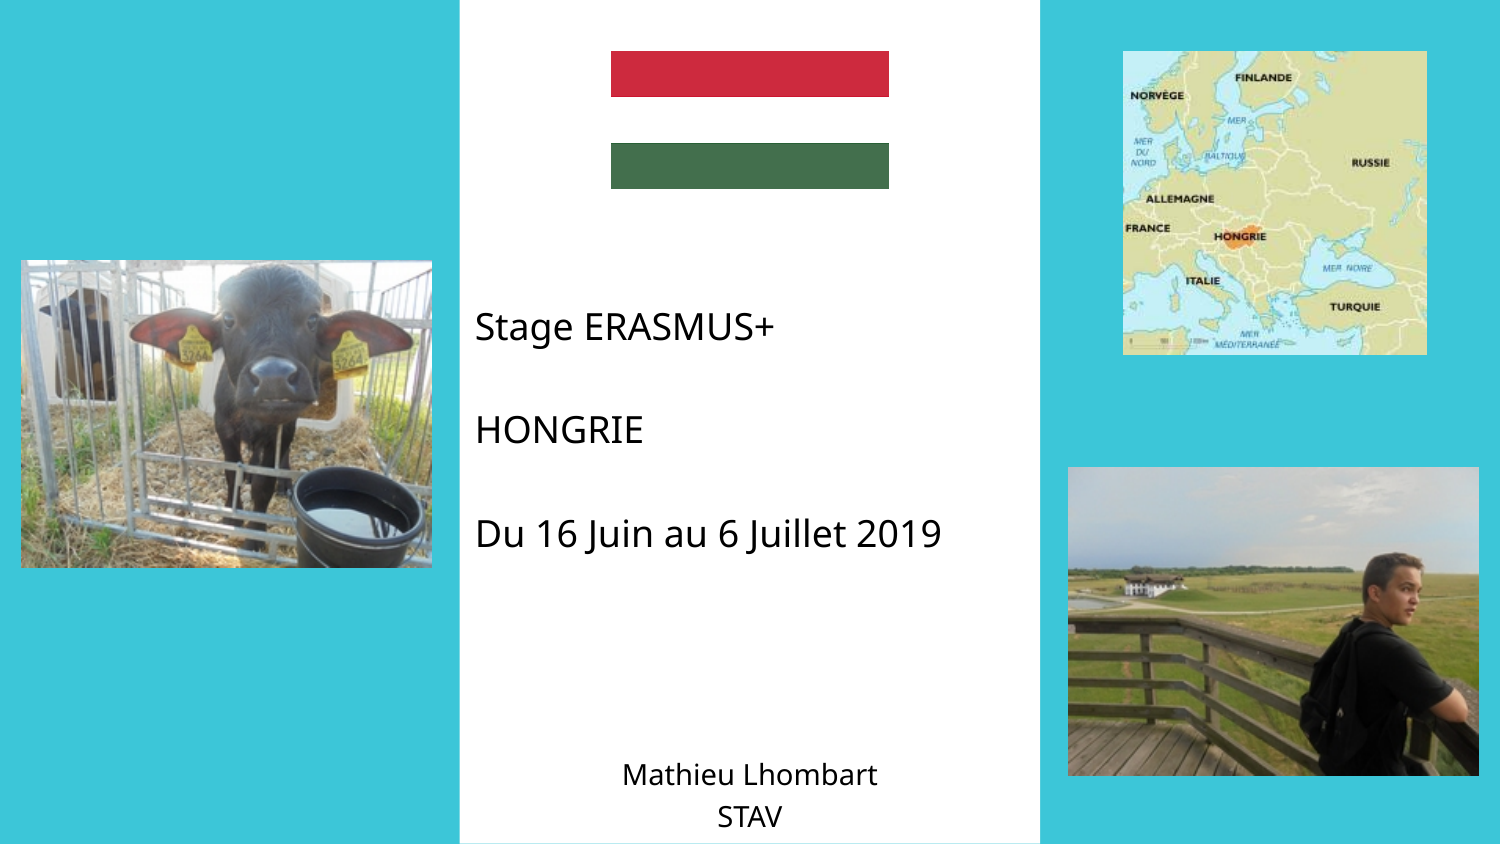

# Stage ERASMUS+ HONGRIE Du 16 Juin au 6 Juillet 2019
Mathieu Lhombart
STAV